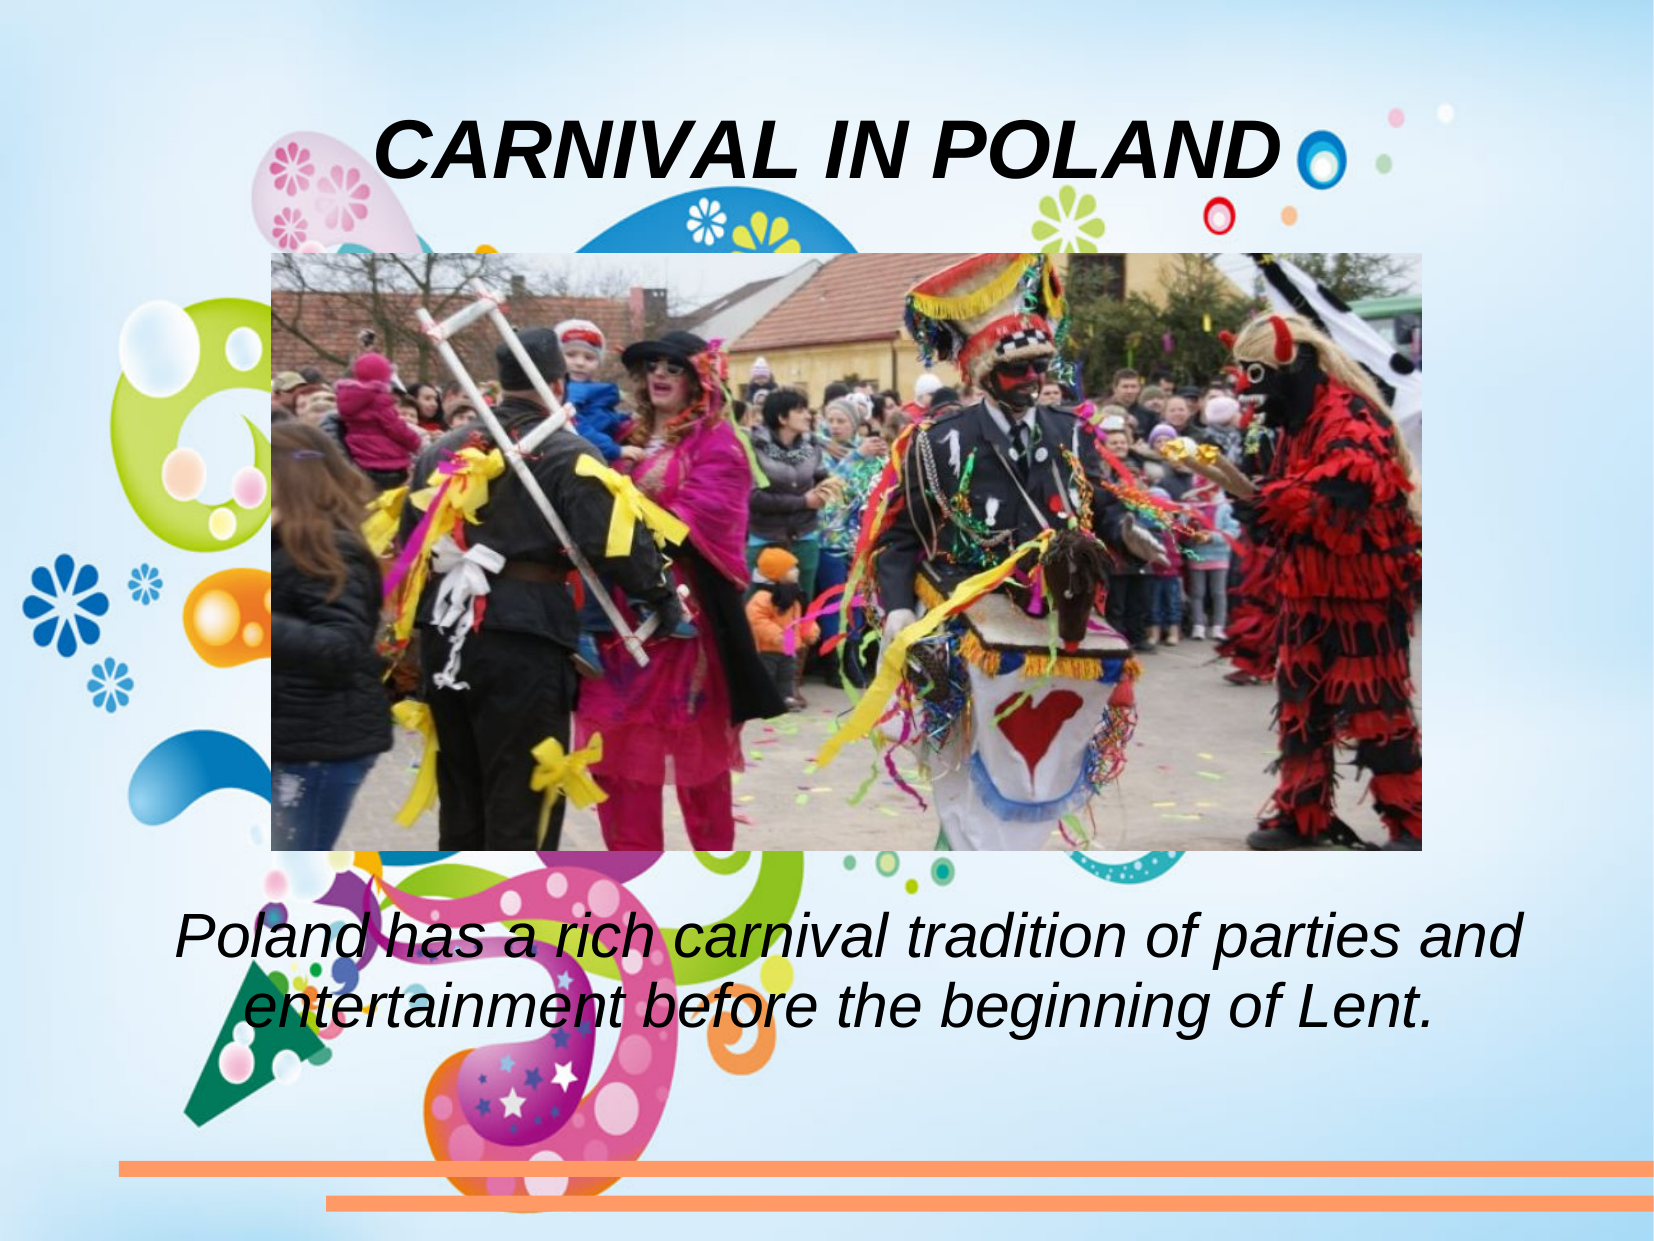

# CARNIVAL IN POLAND
Poland has a rich carnival tradition of parties and entertainment before the beginning of Lent.